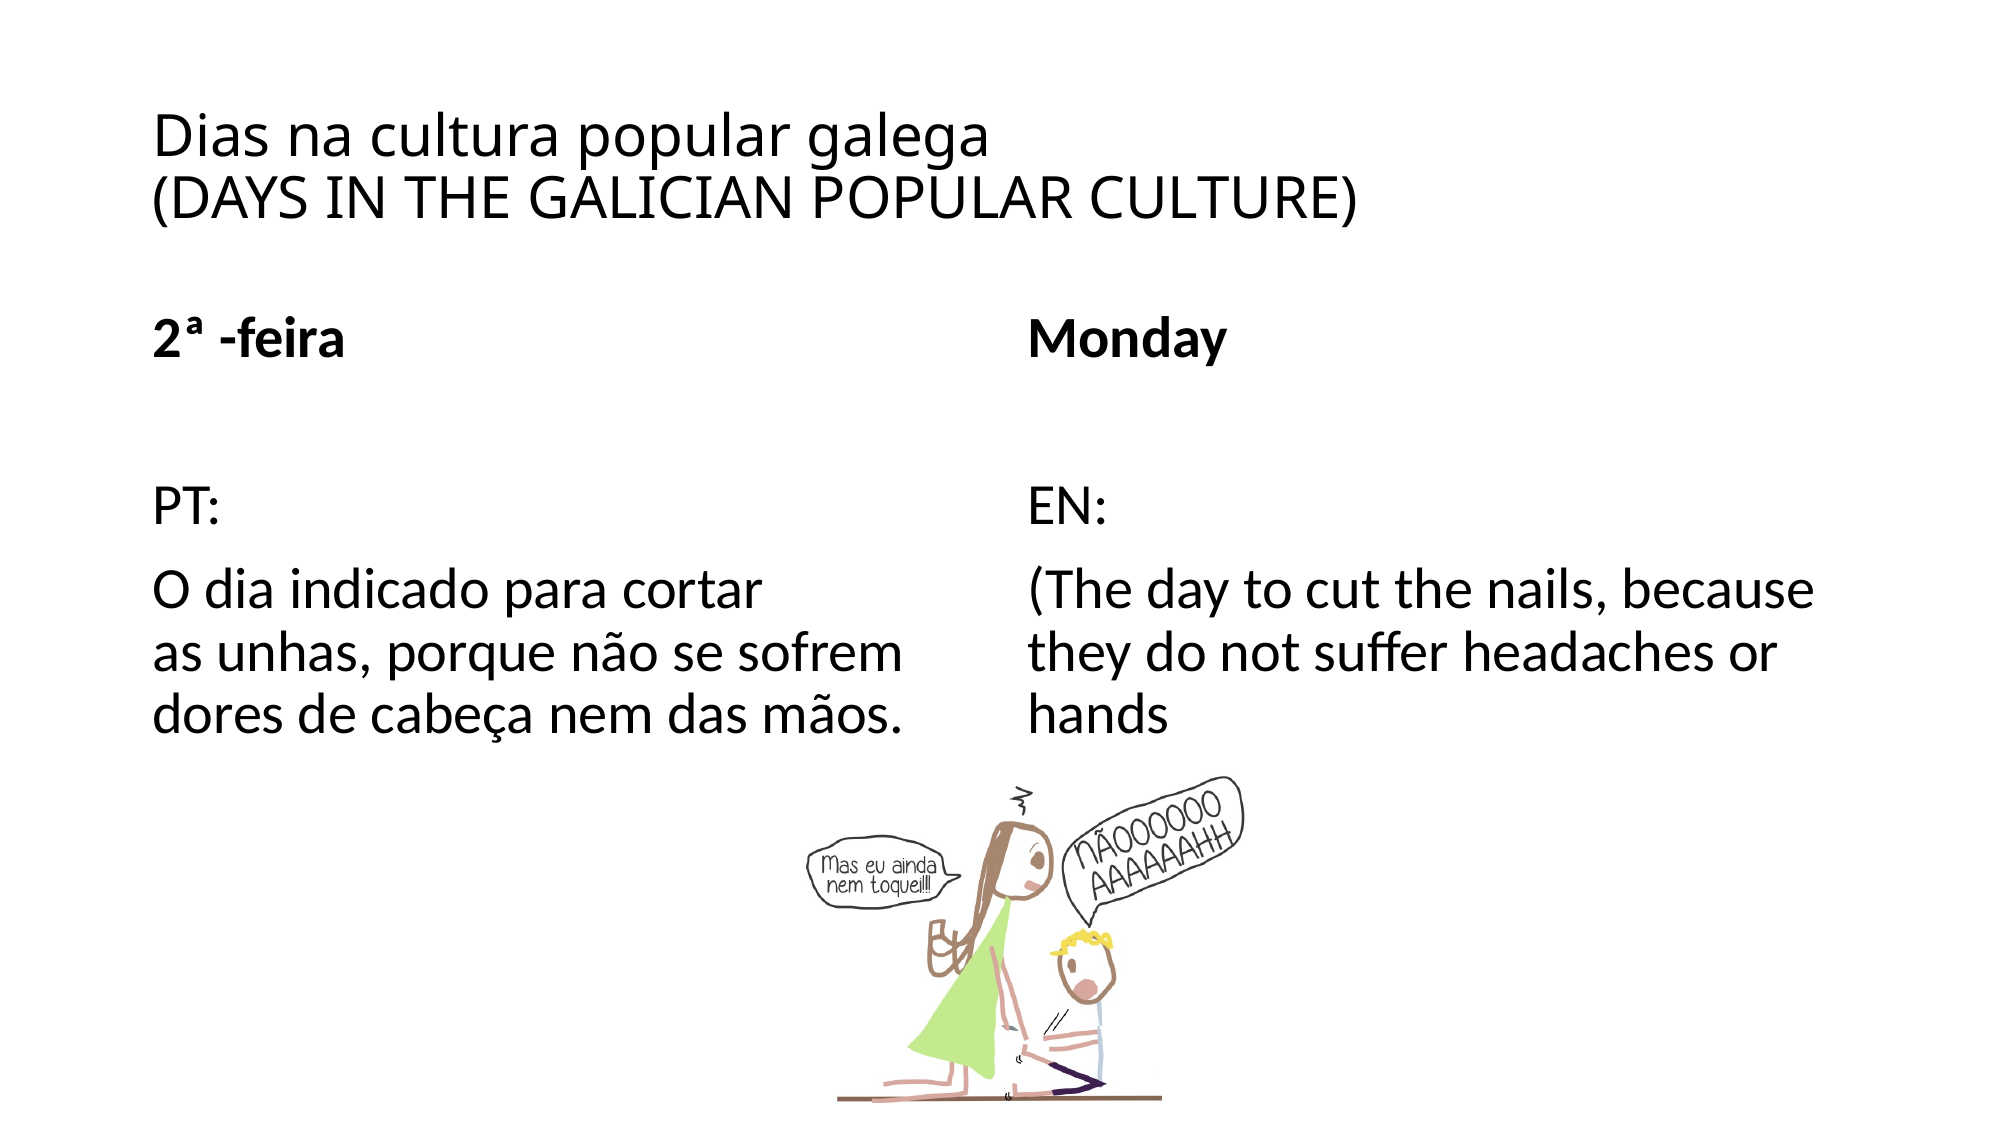

# Dias na cultura popular galega (DAYS IN THE GALICIAN POPULAR CULTURE)
2ª -feira
PT:
O dia indicado para cortar as unhas, porque não se sofrem dores de cabeça nem das mãos.
Monday
EN:
(The day to cut the nails, because they do not suffer headaches or hands